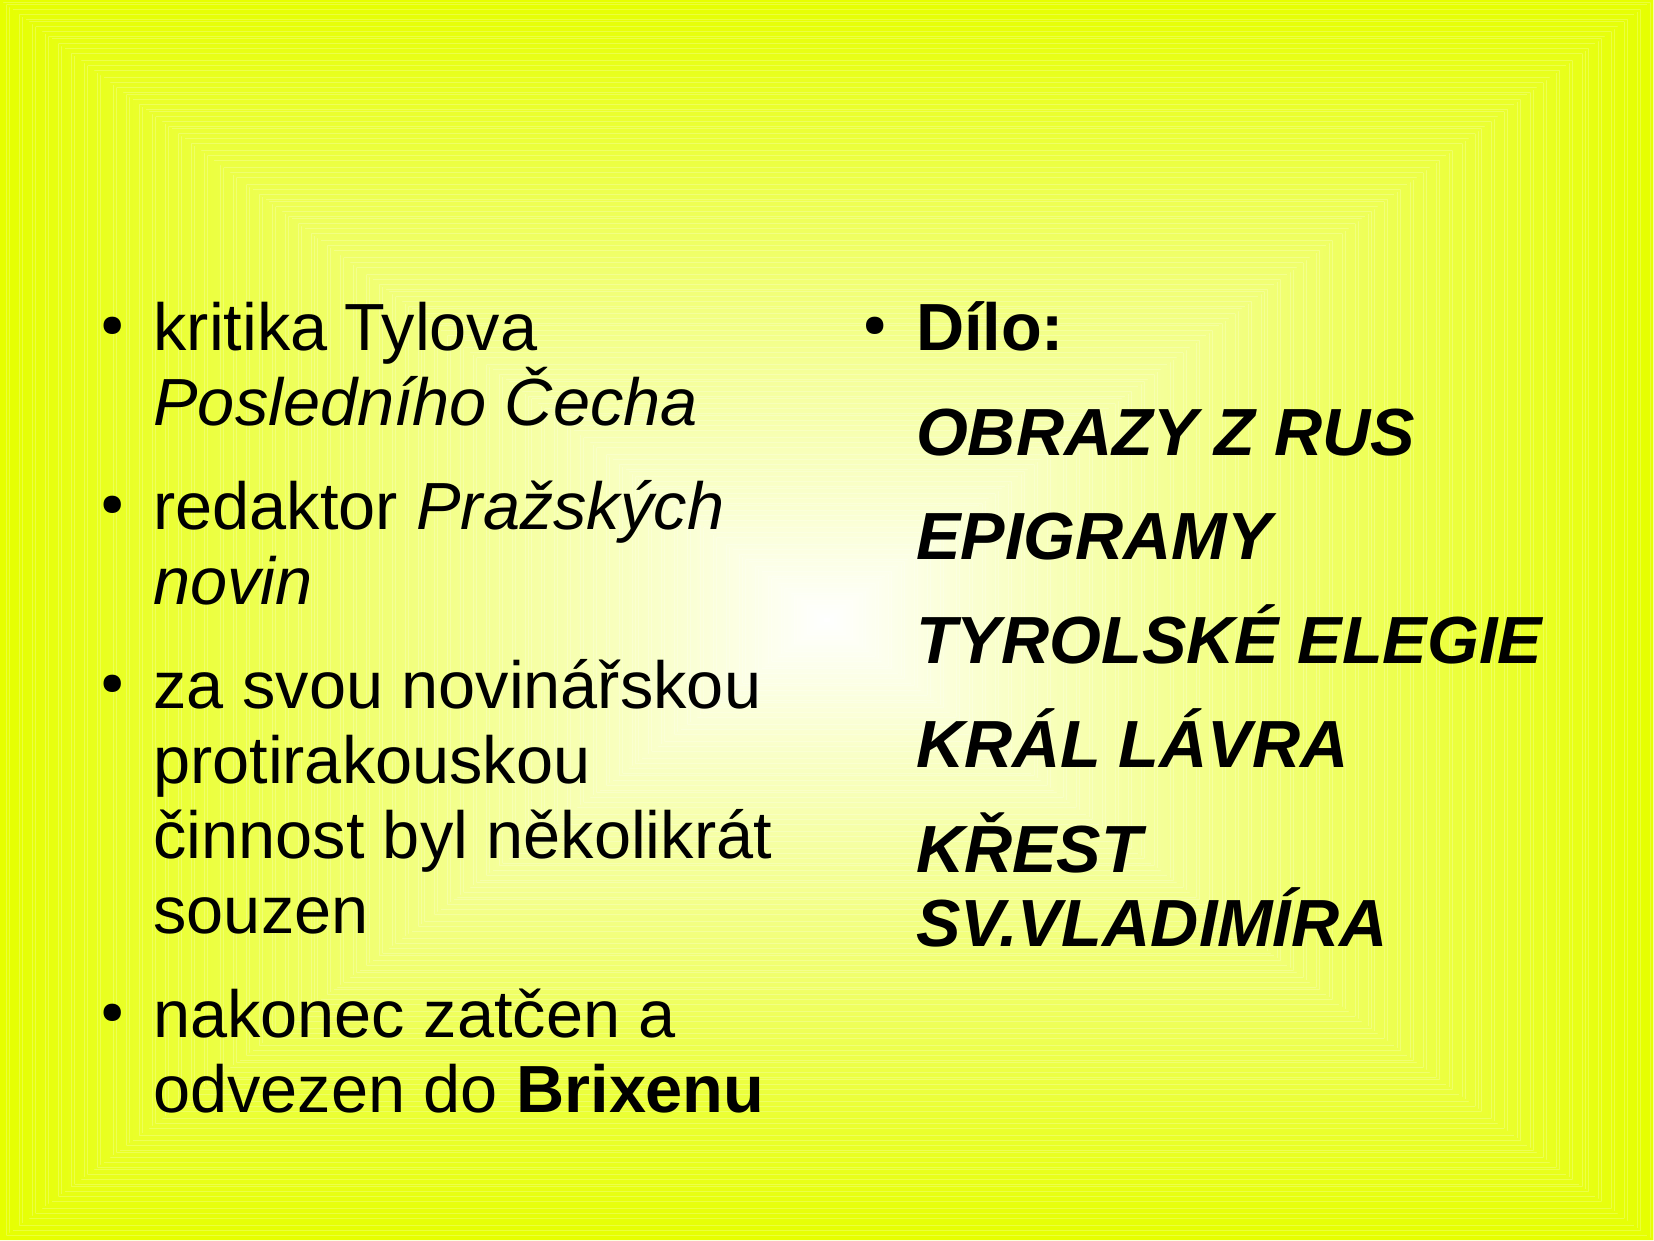

#
kritika Tylova Posledního Čecha
redaktor Pražských novin
za svou novinářskou protirakouskou činnost byl několikrát souzen
nakonec zatčen a odvezen do Brixenu
Dílo:
OBRAZY Z RUS
EPIGRAMY
TYROLSKÉ ELEGIE
KRÁL LÁVRA
KŘEST SV.VLADIMÍRA